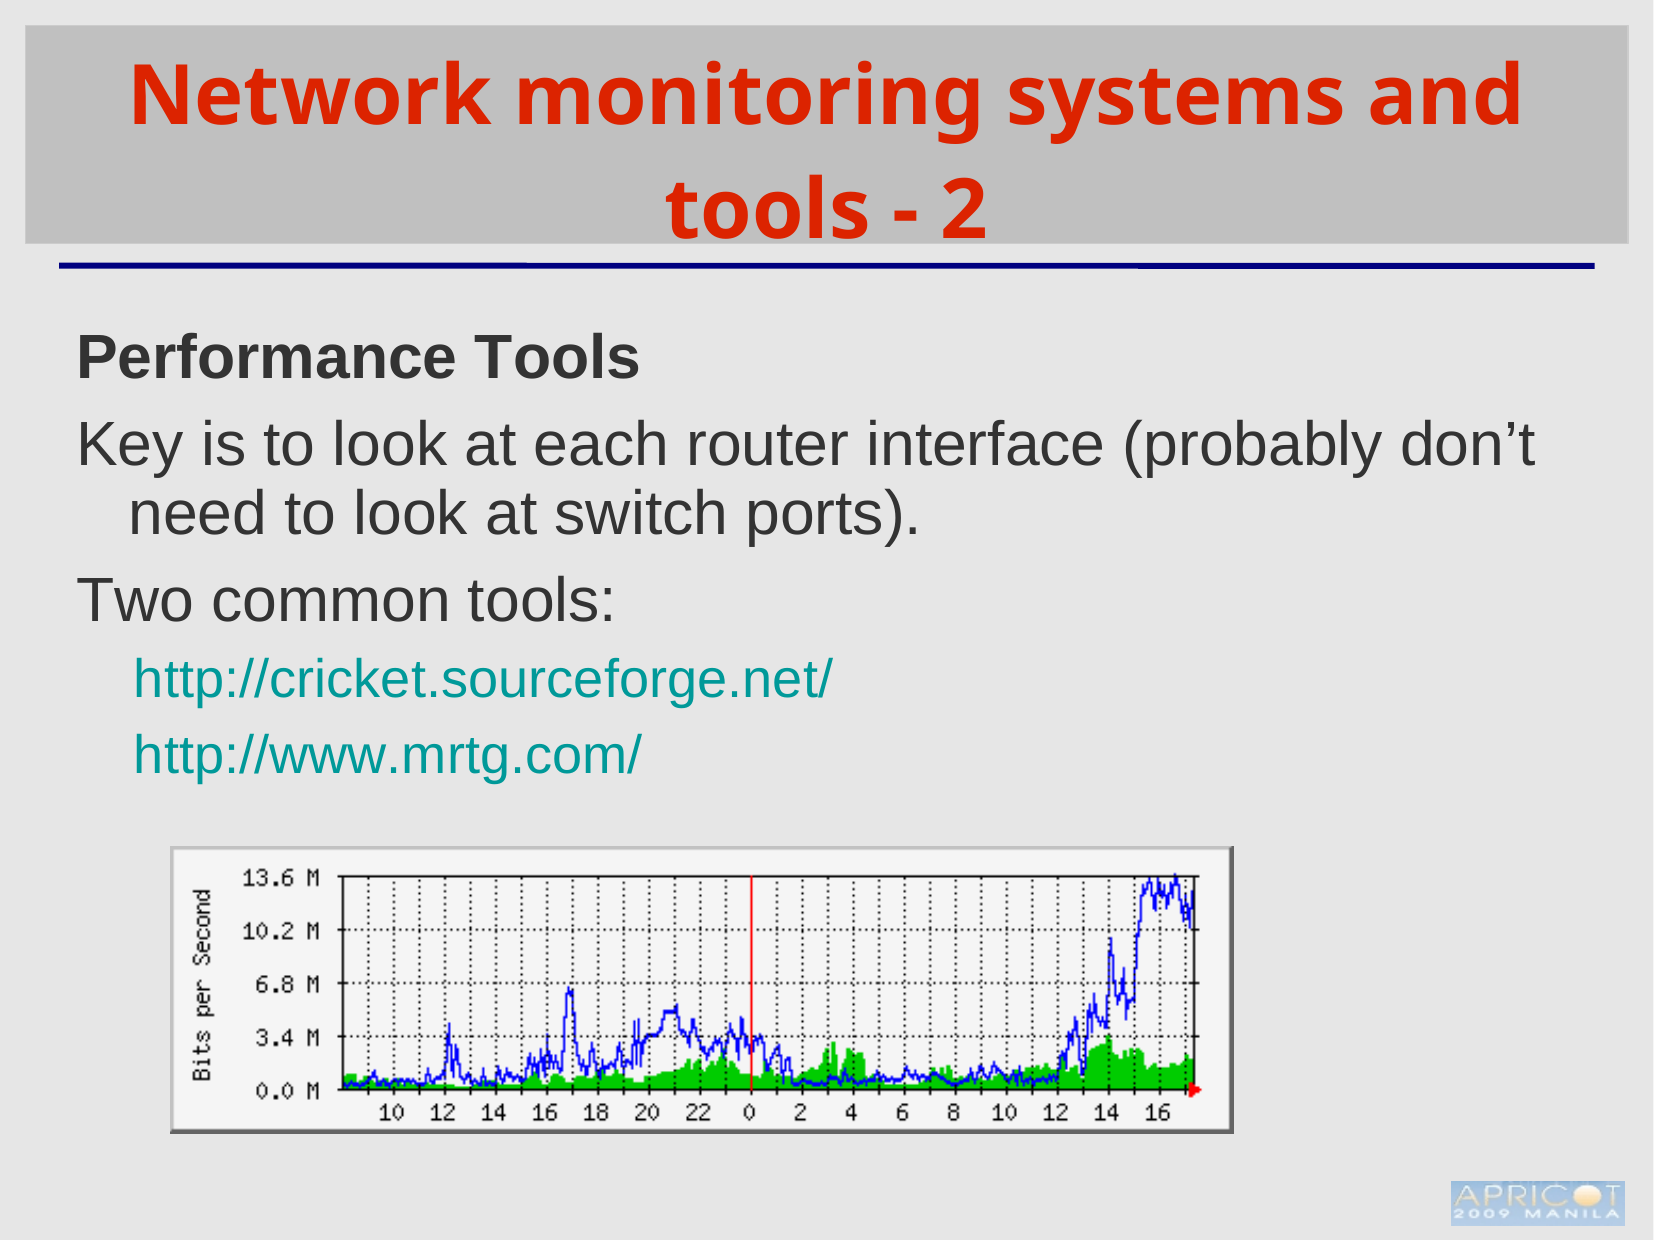

# Network monitoring systems and tools - 2
Performance Tools
Key is to look at each router interface (probably don’t need to look at switch ports).
Two common tools:
http://cricket.sourceforge.net/
http://www.mrtg.com/